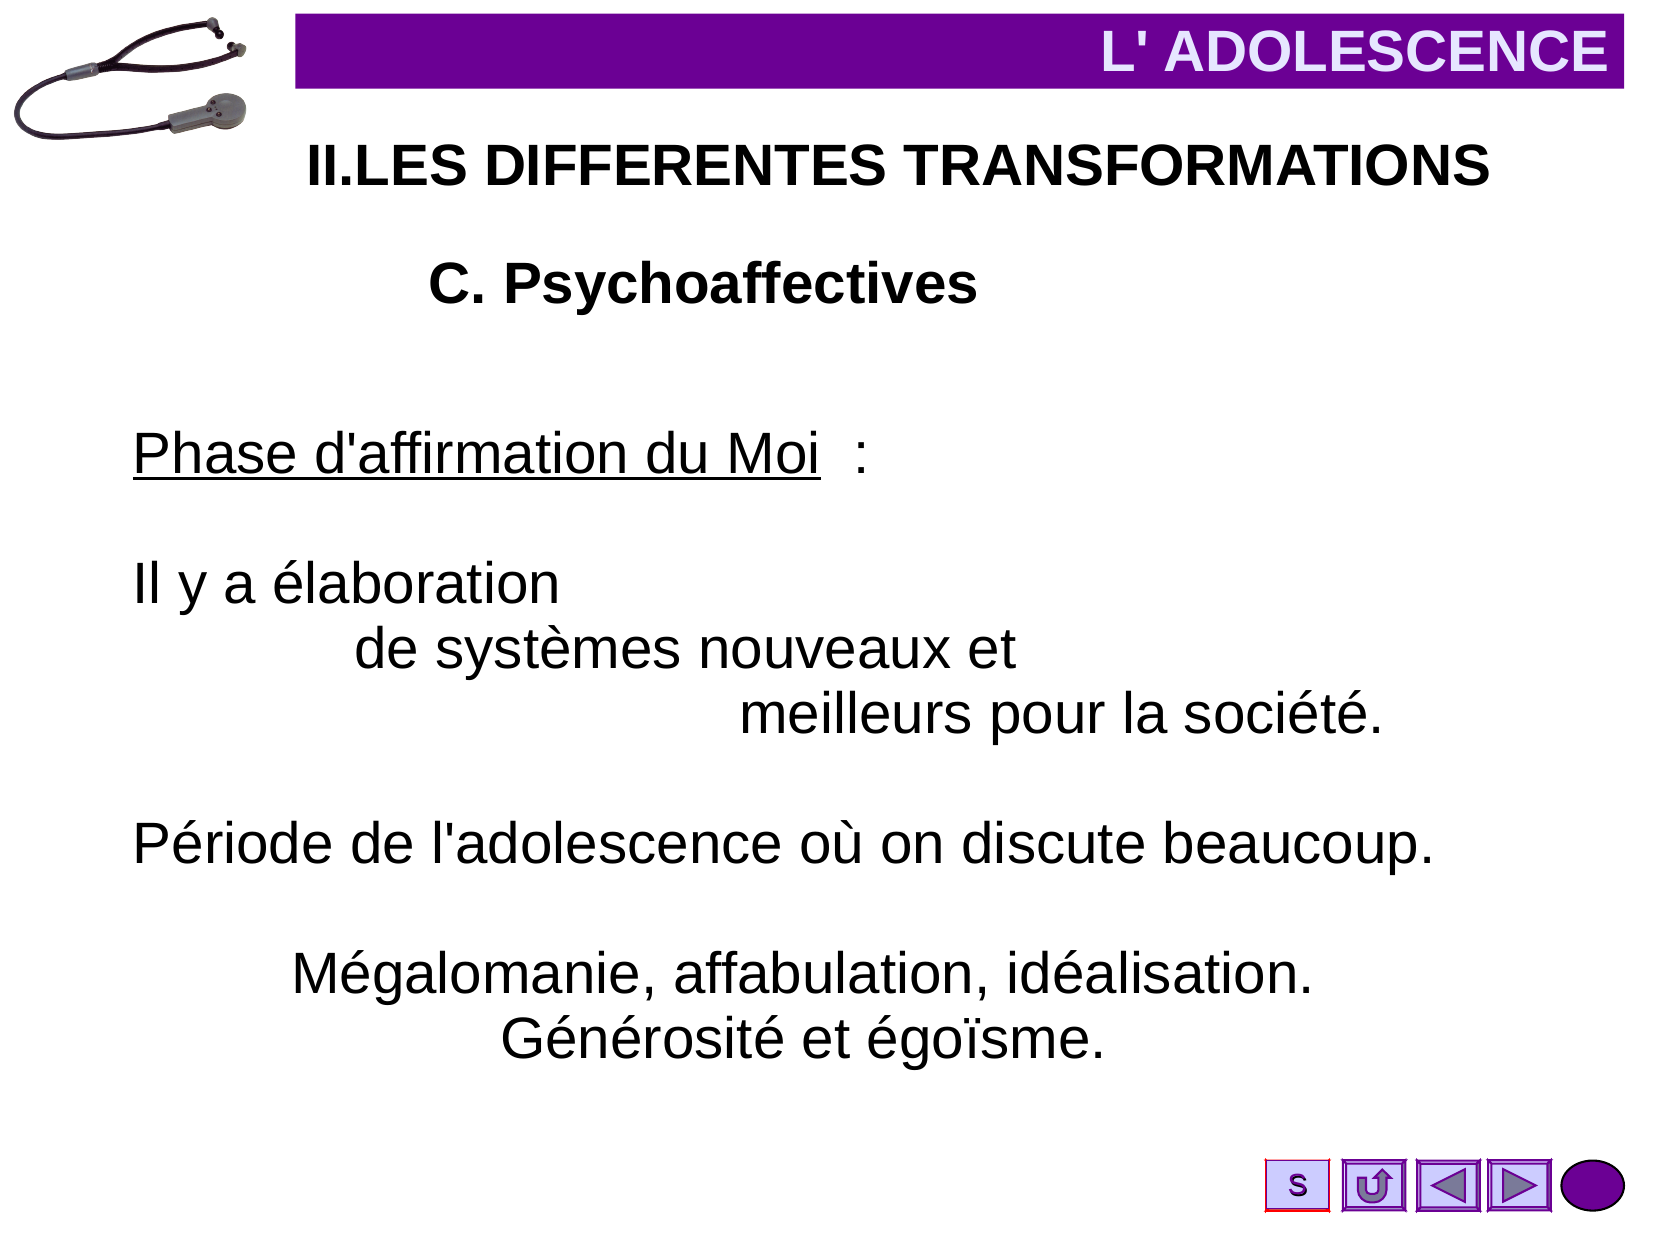

L' ADOLESCENCE
II.LES DIFFERENTES TRANSFORMATIONS
C. Psychoaffectives
Phase d'affirmation du Moi :
Il y a élaboration
			de systèmes nouveaux et
								 meilleurs pour la société.
Période de l'adolescence où on discute beaucoup.
Mégalomanie, affabulation, idéalisation.
Générosité et égoïsme.